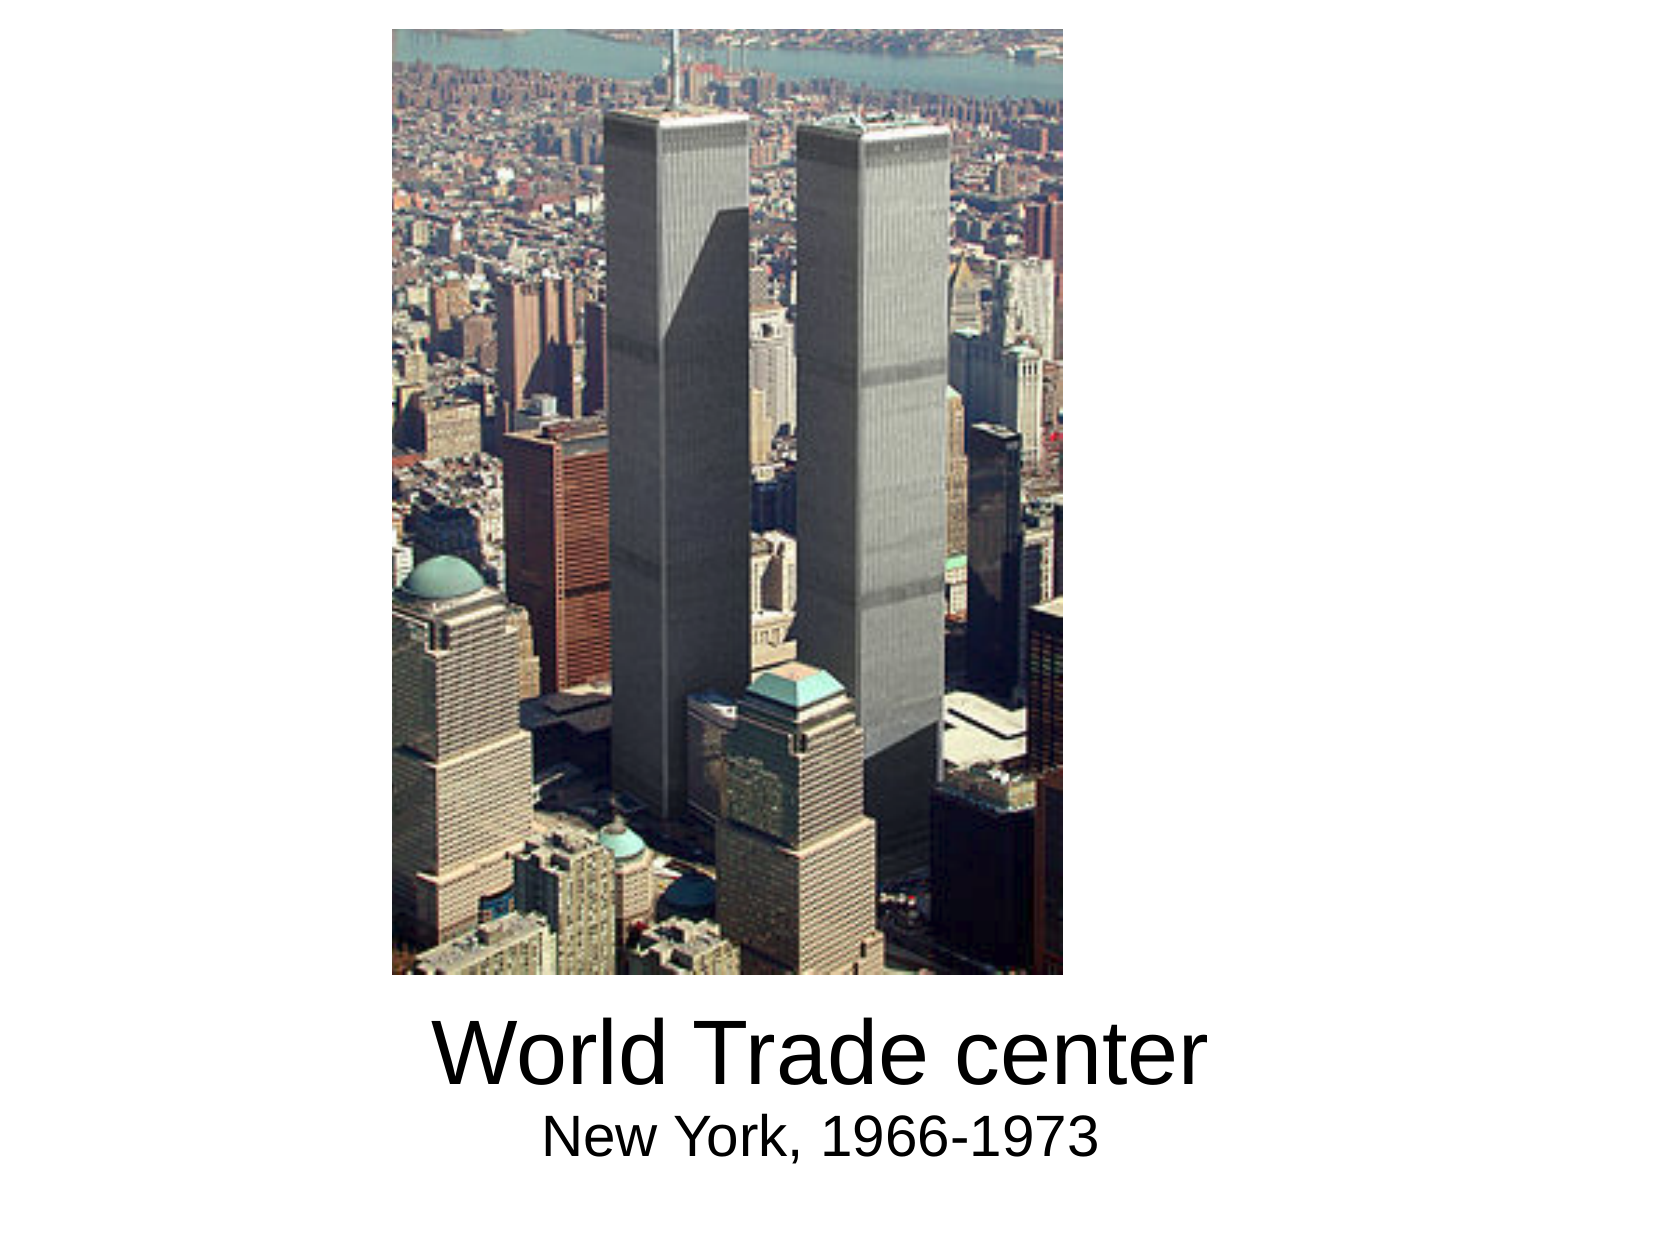

# World Trade center New York, 1966-1973